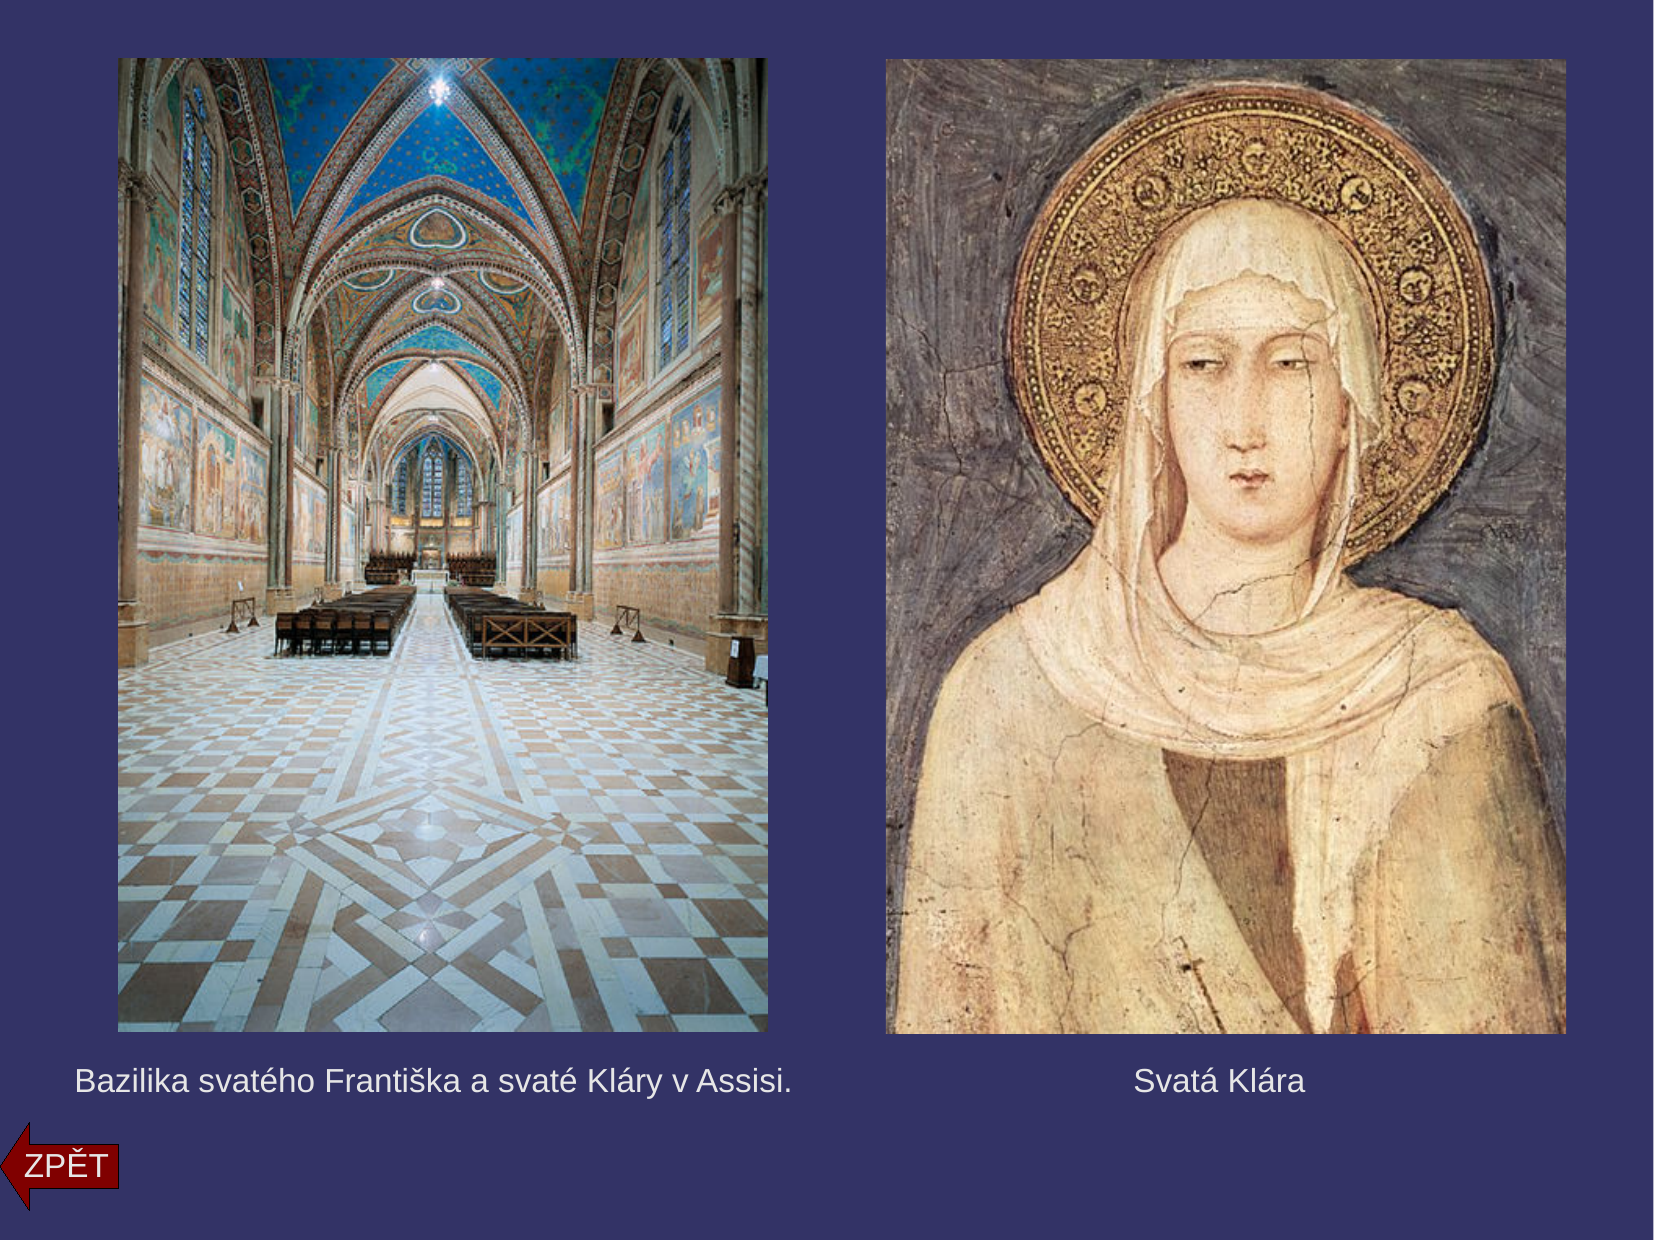

# Bazilika svatého Františka a svaté Kláry v Assisi.
Svatá Klára
ZPĚT